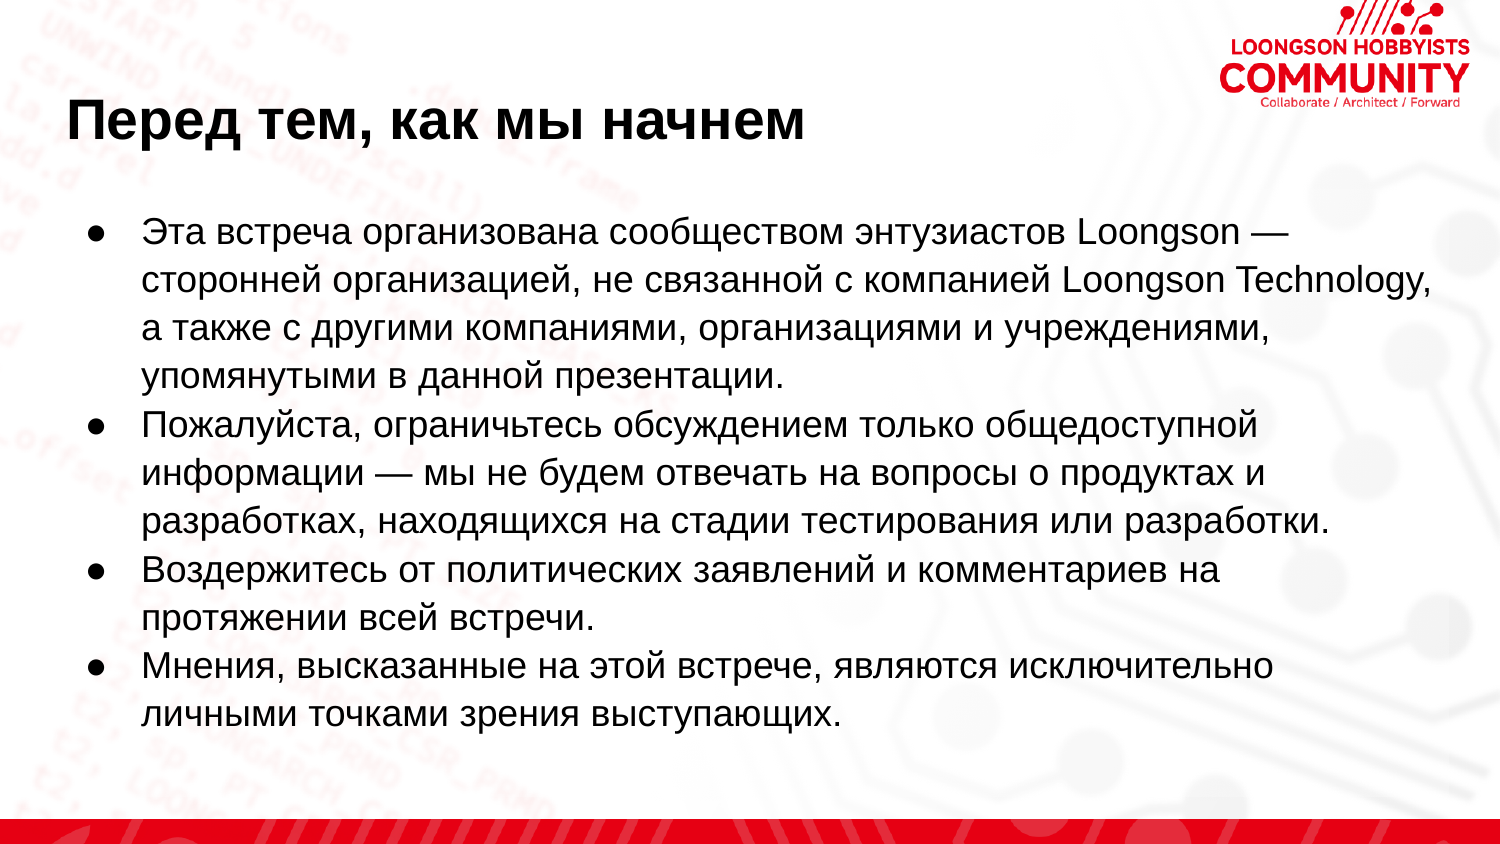

# Перед тем, как мы начнем
Эта встреча организована сообществом энтузиастов Loongson — сторонней организацией, не связанной с компанией Loongson Technology, а также с другими компаниями, организациями и учреждениями, упомянутыми в данной презентации.
Пожалуйста, ограничьтесь обсуждением только общедоступной информации — мы не будем отвечать на вопросы о продуктах и разработках, находящихся на стадии тестирования или разработки.
Воздержитесь от политических заявлений и комментариев на протяжении всей встречи.
Мнения, высказанные на этой встрече, являются исключительно личными точками зрения выступающих.